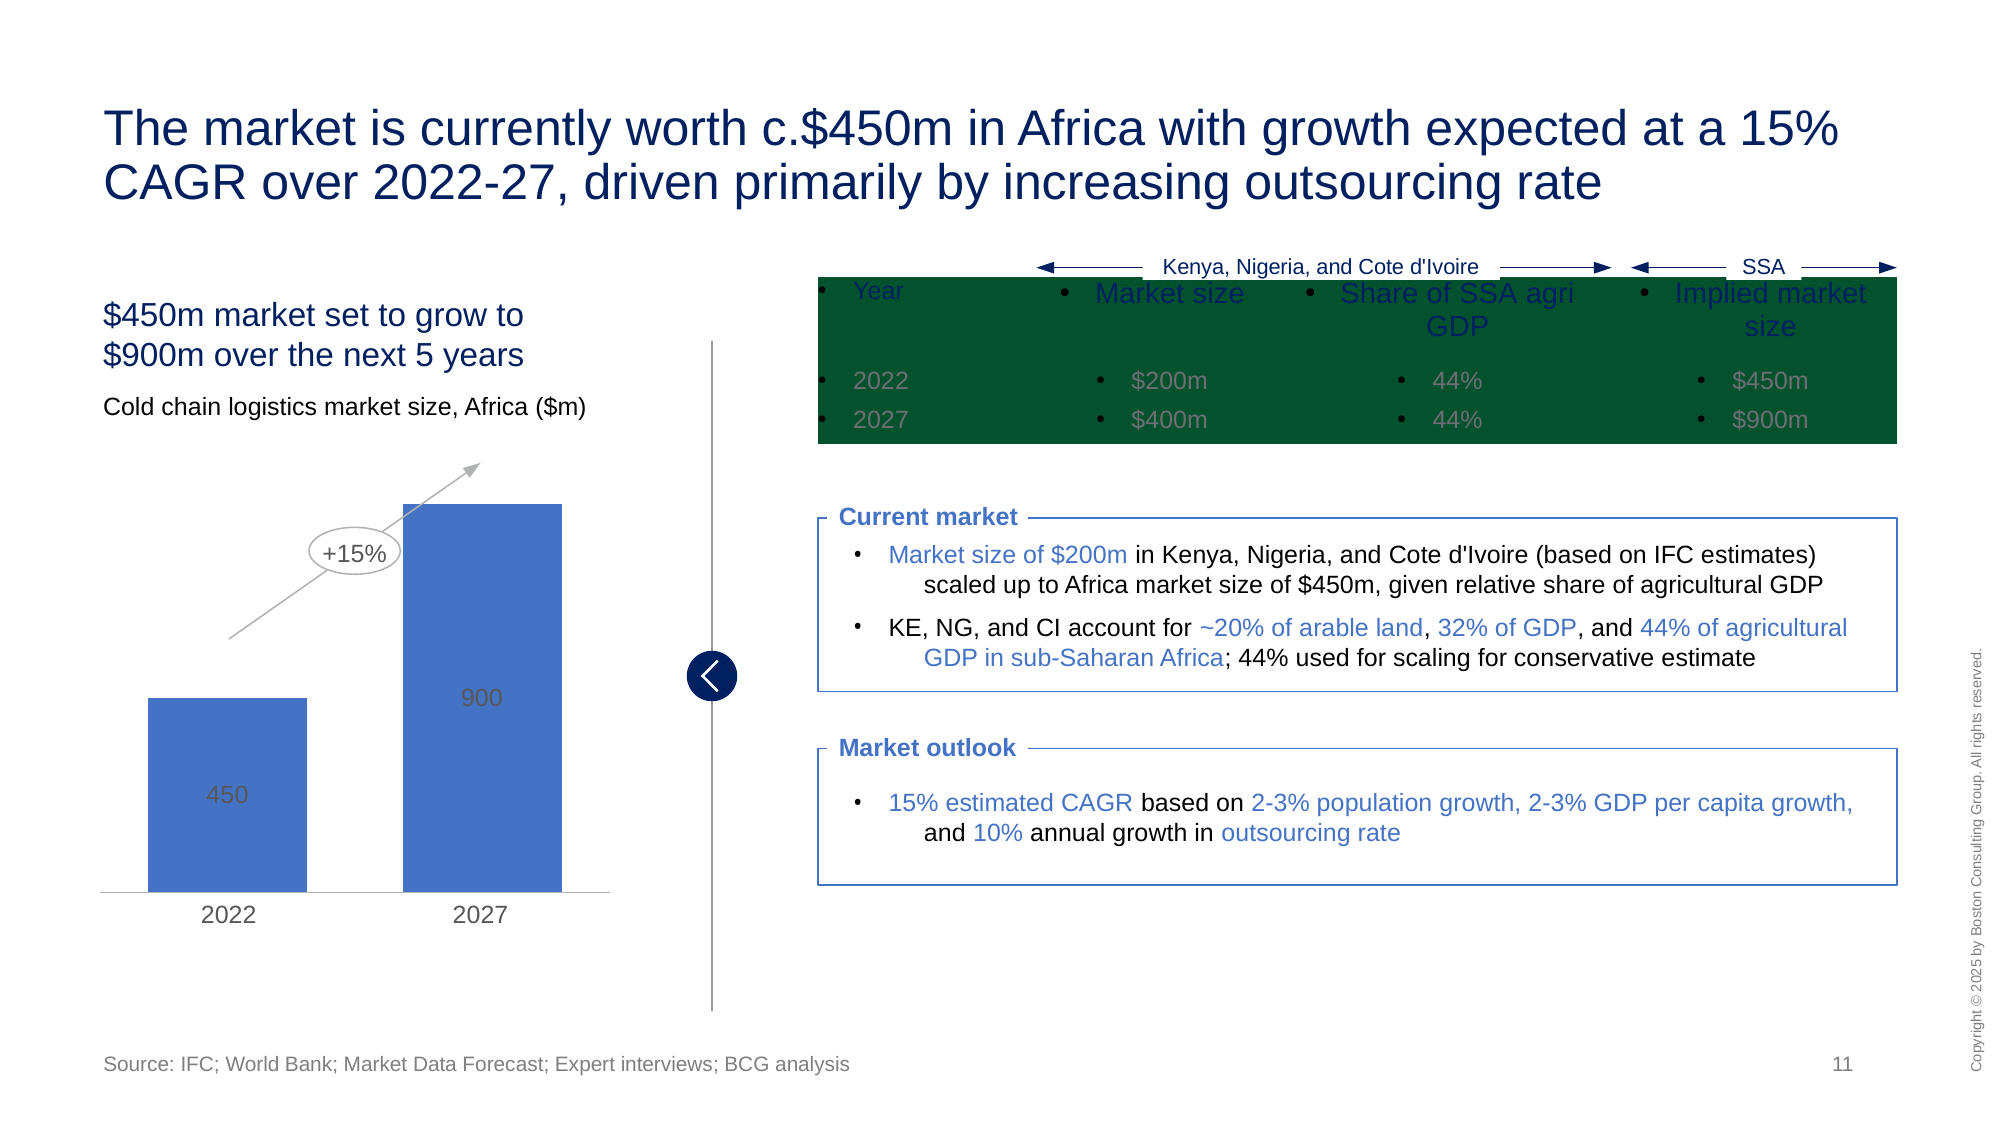

# The market is currently worth c.$450m in Africa with growth expected at a 15% CAGR over 2022-27, driven primarily by increasing outsourcing rate
Kenya, Nigeria, and Cote d'Ivoire
SSA
$450m market set to grow to $900m over the next 5 years
| Year | Market size | Share of SSA agri GDP | Implied market size |
| --- | --- | --- | --- |
| 2022 | $200m | 44% | $450m |
| 2027 | $400m | 44% | $900m |
Cold chain logistics market size, Africa ($m)
Current market
Market size of $200m in Kenya, Nigeria, and Cote d'Ivoire (based on IFC estimates) scaled up to Africa market size of $450m, given relative share of agricultural GDP
KE, NG, and CI account for ~20% of arable land, 32% of GDP, and 44% of agricultural GDP in sub-Saharan Africa; 44% used for scaling for conservative estimate
### Chart
| Category | Series1 |
|---|---|
| 1 | 450.0 |
| 2 | 900.0 |+15%
Market outlook
15% estimated CAGR based on 2-3% population growth, 2-3% GDP per capita growth, and 10% annual growth in outsourcing rate
2022
2027
Source: IFC; World Bank; Market Data Forecast; Expert interviews; BCG analysis